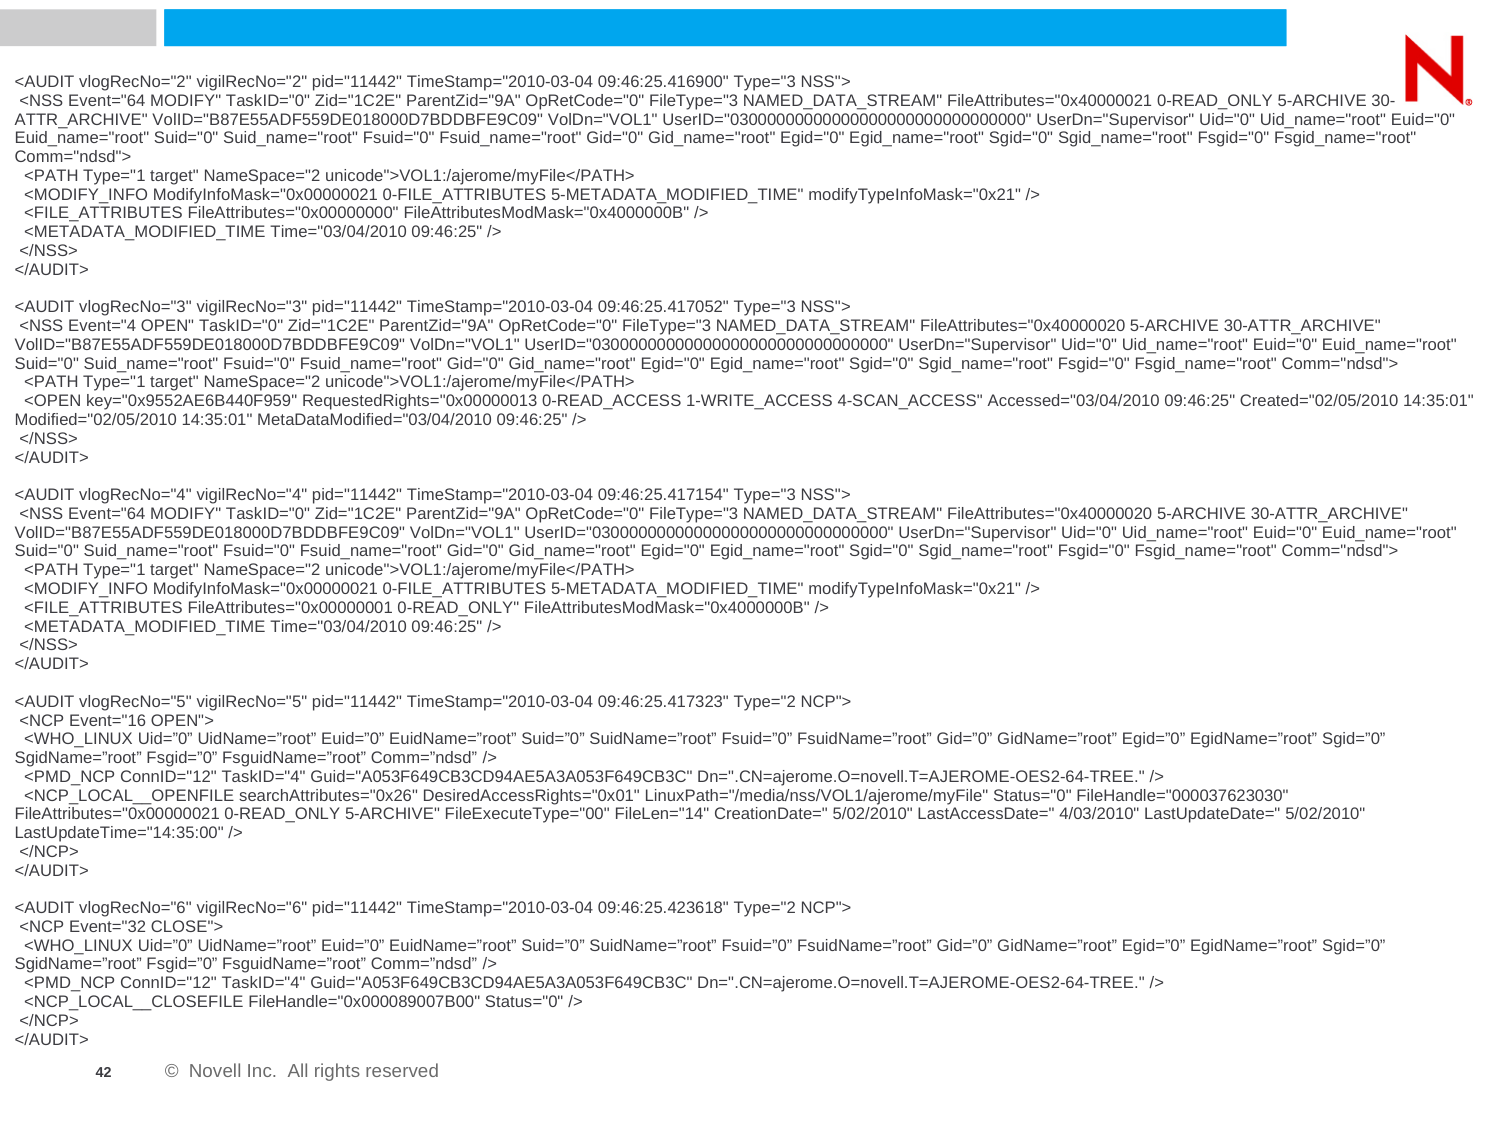

<AUDIT vlogRecNo="2" vigilRecNo="2" pid="11442" TimeStamp="2010-03-04 09:46:25.416900" Type="3 NSS">
 <NSS Event="64 MODIFY" TaskID="0" Zid="1C2E" ParentZid="9A" OpRetCode="0" FileType="3 NAMED_DATA_STREAM" FileAttributes="0x40000021 0-READ_ONLY 5-ARCHIVE 30-ATTR_ARCHIVE" VolID="B87E55ADF559DE018000D7BDDBFE9C09" VolDn="VOL1" UserID="03000000000000000000000000000000" UserDn="Supervisor" Uid="0" Uid_name="root" Euid="0" Euid_name="root" Suid="0" Suid_name="root" Fsuid="0" Fsuid_name="root" Gid="0" Gid_name="root" Egid="0" Egid_name="root" Sgid="0" Sgid_name="root" Fsgid="0" Fsgid_name="root" Comm="ndsd">
 <PATH Type="1 target" NameSpace="2 unicode">VOL1:/ajerome/myFile</PATH>
 <MODIFY_INFO ModifyInfoMask="0x00000021 0-FILE_ATTRIBUTES 5-METADATA_MODIFIED_TIME" modifyTypeInfoMask="0x21" />
 <FILE_ATTRIBUTES FileAttributes="0x00000000" FileAttributesModMask="0x4000000B" />
 <METADATA_MODIFIED_TIME Time="03/04/2010 09:46:25" />
 </NSS>
</AUDIT>
<AUDIT vlogRecNo="3" vigilRecNo="3" pid="11442" TimeStamp="2010-03-04 09:46:25.417052" Type="3 NSS">
 <NSS Event="4 OPEN" TaskID="0" Zid="1C2E" ParentZid="9A" OpRetCode="0" FileType="3 NAMED_DATA_STREAM" FileAttributes="0x40000020 5-ARCHIVE 30-ATTR_ARCHIVE" VolID="B87E55ADF559DE018000D7BDDBFE9C09" VolDn="VOL1" UserID="03000000000000000000000000000000" UserDn="Supervisor" Uid="0" Uid_name="root" Euid="0" Euid_name="root" Suid="0" Suid_name="root" Fsuid="0" Fsuid_name="root" Gid="0" Gid_name="root" Egid="0" Egid_name="root" Sgid="0" Sgid_name="root" Fsgid="0" Fsgid_name="root" Comm="ndsd">
 <PATH Type="1 target" NameSpace="2 unicode">VOL1:/ajerome/myFile</PATH>
 <OPEN key="0x9552AE6B440F959" RequestedRights="0x00000013 0-READ_ACCESS 1-WRITE_ACCESS 4-SCAN_ACCESS" Accessed="03/04/2010 09:46:25" Created="02/05/2010 14:35:01" Modified="02/05/2010 14:35:01" MetaDataModified="03/04/2010 09:46:25" />
 </NSS>
</AUDIT>
<AUDIT vlogRecNo="4" vigilRecNo="4" pid="11442" TimeStamp="2010-03-04 09:46:25.417154" Type="3 NSS">
 <NSS Event="64 MODIFY" TaskID="0" Zid="1C2E" ParentZid="9A" OpRetCode="0" FileType="3 NAMED_DATA_STREAM" FileAttributes="0x40000020 5-ARCHIVE 30-ATTR_ARCHIVE" VolID="B87E55ADF559DE018000D7BDDBFE9C09" VolDn="VOL1" UserID="03000000000000000000000000000000" UserDn="Supervisor" Uid="0" Uid_name="root" Euid="0" Euid_name="root" Suid="0" Suid_name="root" Fsuid="0" Fsuid_name="root" Gid="0" Gid_name="root" Egid="0" Egid_name="root" Sgid="0" Sgid_name="root" Fsgid="0" Fsgid_name="root" Comm="ndsd">
 <PATH Type="1 target" NameSpace="2 unicode">VOL1:/ajerome/myFile</PATH>
 <MODIFY_INFO ModifyInfoMask="0x00000021 0-FILE_ATTRIBUTES 5-METADATA_MODIFIED_TIME" modifyTypeInfoMask="0x21" />
 <FILE_ATTRIBUTES FileAttributes="0x00000001 0-READ_ONLY" FileAttributesModMask="0x4000000B" />
 <METADATA_MODIFIED_TIME Time="03/04/2010 09:46:25" />
 </NSS>
</AUDIT>
<AUDIT vlogRecNo="5" vigilRecNo="5" pid="11442" TimeStamp="2010-03-04 09:46:25.417323" Type="2 NCP">
 <NCP Event="16 OPEN">
 <WHO_LINUX Uid=”0” UidName=”root” Euid=”0” EuidName=”root” Suid=”0” SuidName=”root” Fsuid=”0” FsuidName=”root” Gid=”0” GidName=”root” Egid=”0” EgidName=”root” Sgid=”0” SgidName=”root” Fsgid=”0” FsguidName=”root” Comm=”ndsd” />
 <PMD_NCP ConnID="12" TaskID="4" Guid="A053F649CB3CD94AE5A3A053F649CB3C" Dn=".CN=ajerome.O=novell.T=AJEROME-OES2-64-TREE." />
 <NCP_LOCAL__OPENFILE searchAttributes="0x26" DesiredAccessRights="0x01" LinuxPath="/media/nss/VOL1/ajerome/myFile" Status="0" FileHandle="000037623030" FileAttributes="0x00000021 0-READ_ONLY 5-ARCHIVE" FileExecuteType="00" FileLen="14" CreationDate=" 5/02/2010" LastAccessDate=" 4/03/2010" LastUpdateDate=" 5/02/2010" LastUpdateTime="14:35:00" />
 </NCP>
</AUDIT>
<AUDIT vlogRecNo="6" vigilRecNo="6" pid="11442" TimeStamp="2010-03-04 09:46:25.423618" Type="2 NCP">
 <NCP Event="32 CLOSE">
 <WHO_LINUX Uid=”0” UidName=”root” Euid=”0” EuidName=”root” Suid=”0” SuidName=”root” Fsuid=”0” FsuidName=”root” Gid=”0” GidName=”root” Egid=”0” EgidName=”root” Sgid=”0” SgidName=”root” Fsgid=”0” FsguidName=”root” Comm=”ndsd” />
 <PMD_NCP ConnID="12" TaskID="4" Guid="A053F649CB3CD94AE5A3A053F649CB3C" Dn=".CN=ajerome.O=novell.T=AJEROME-OES2-64-TREE." />
 <NCP_LOCAL__CLOSEFILE FileHandle="0x000089007B00" Status="0" />
 </NCP>
</AUDIT>